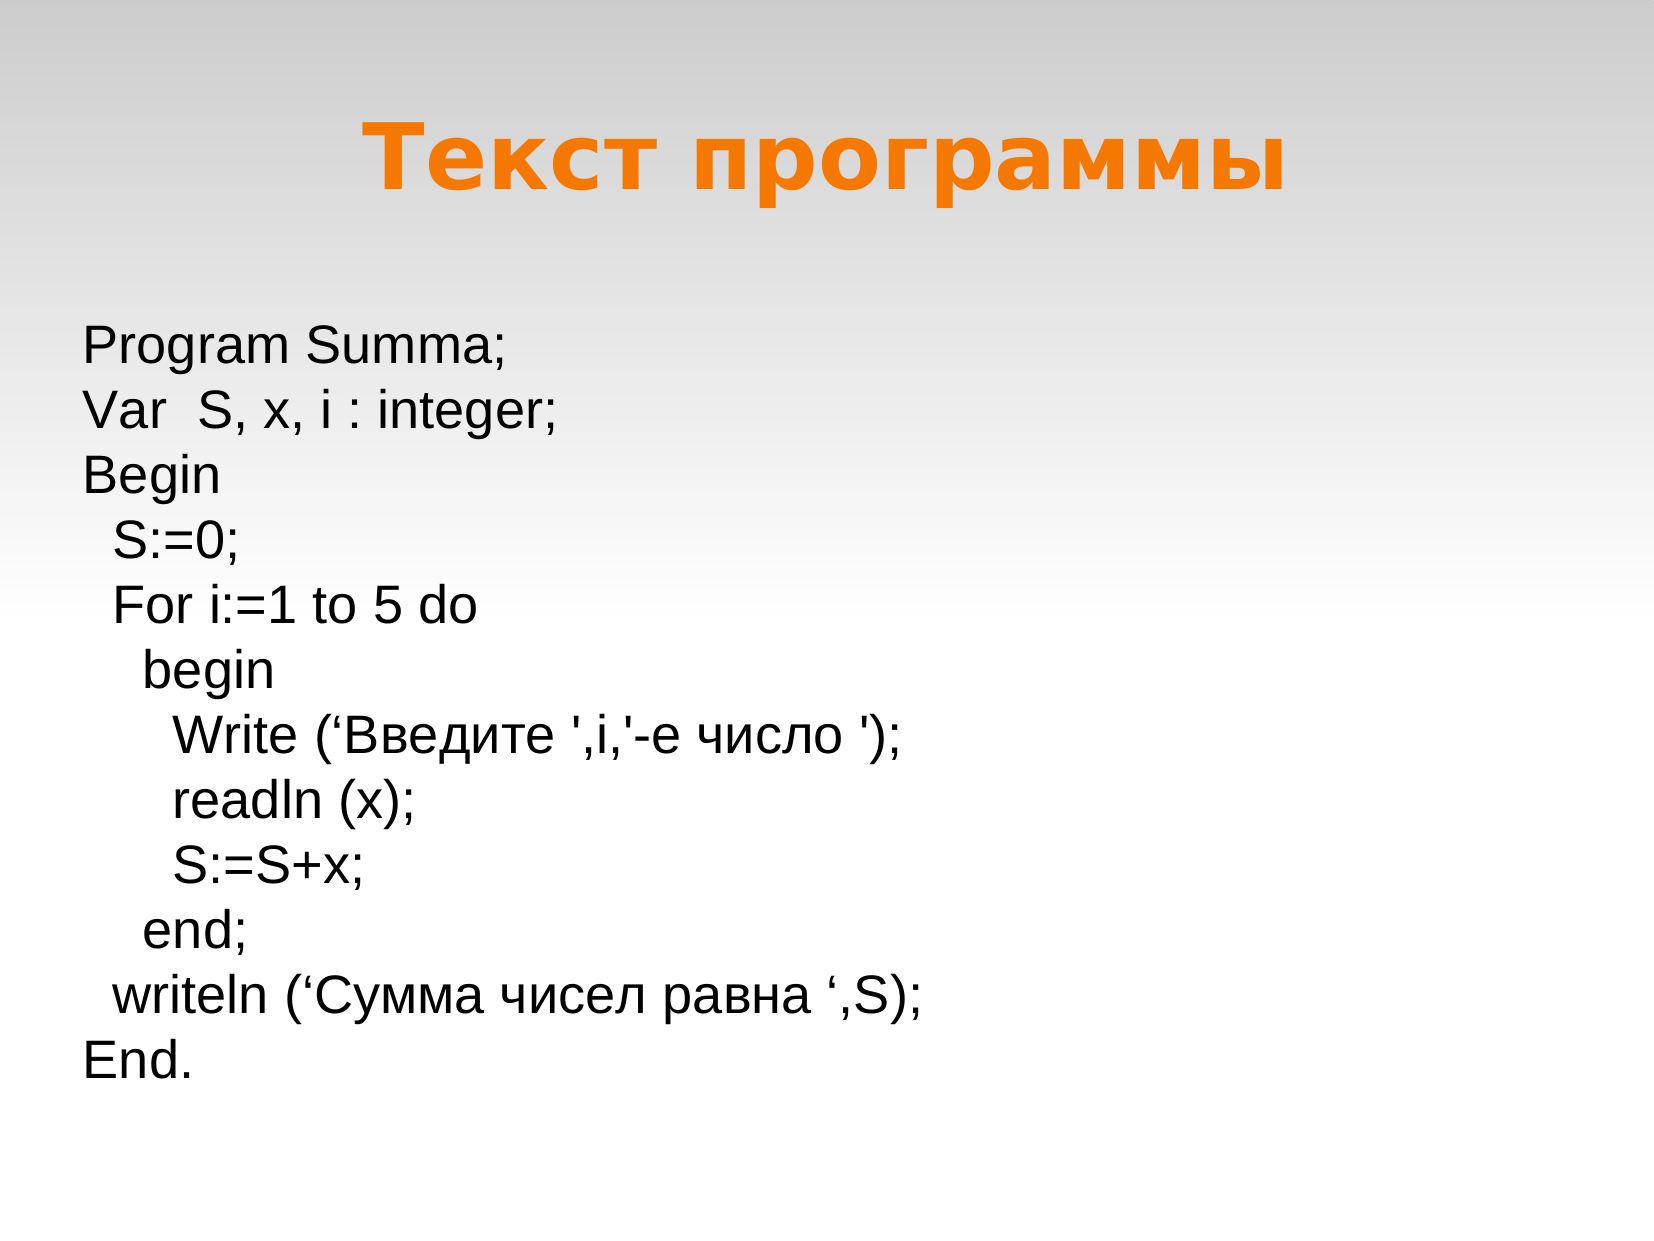

# Текст программы
Program Summa;
Var S, x, i : integer;
Begin
 S:=0;
 For i:=1 to 5 do
 begin
 Write (‘Введите ',i,'-е число ');
 readln (x);
 S:=S+x;
 end;
 writeln (‘Сумма чисел равна ‘,S);
End.